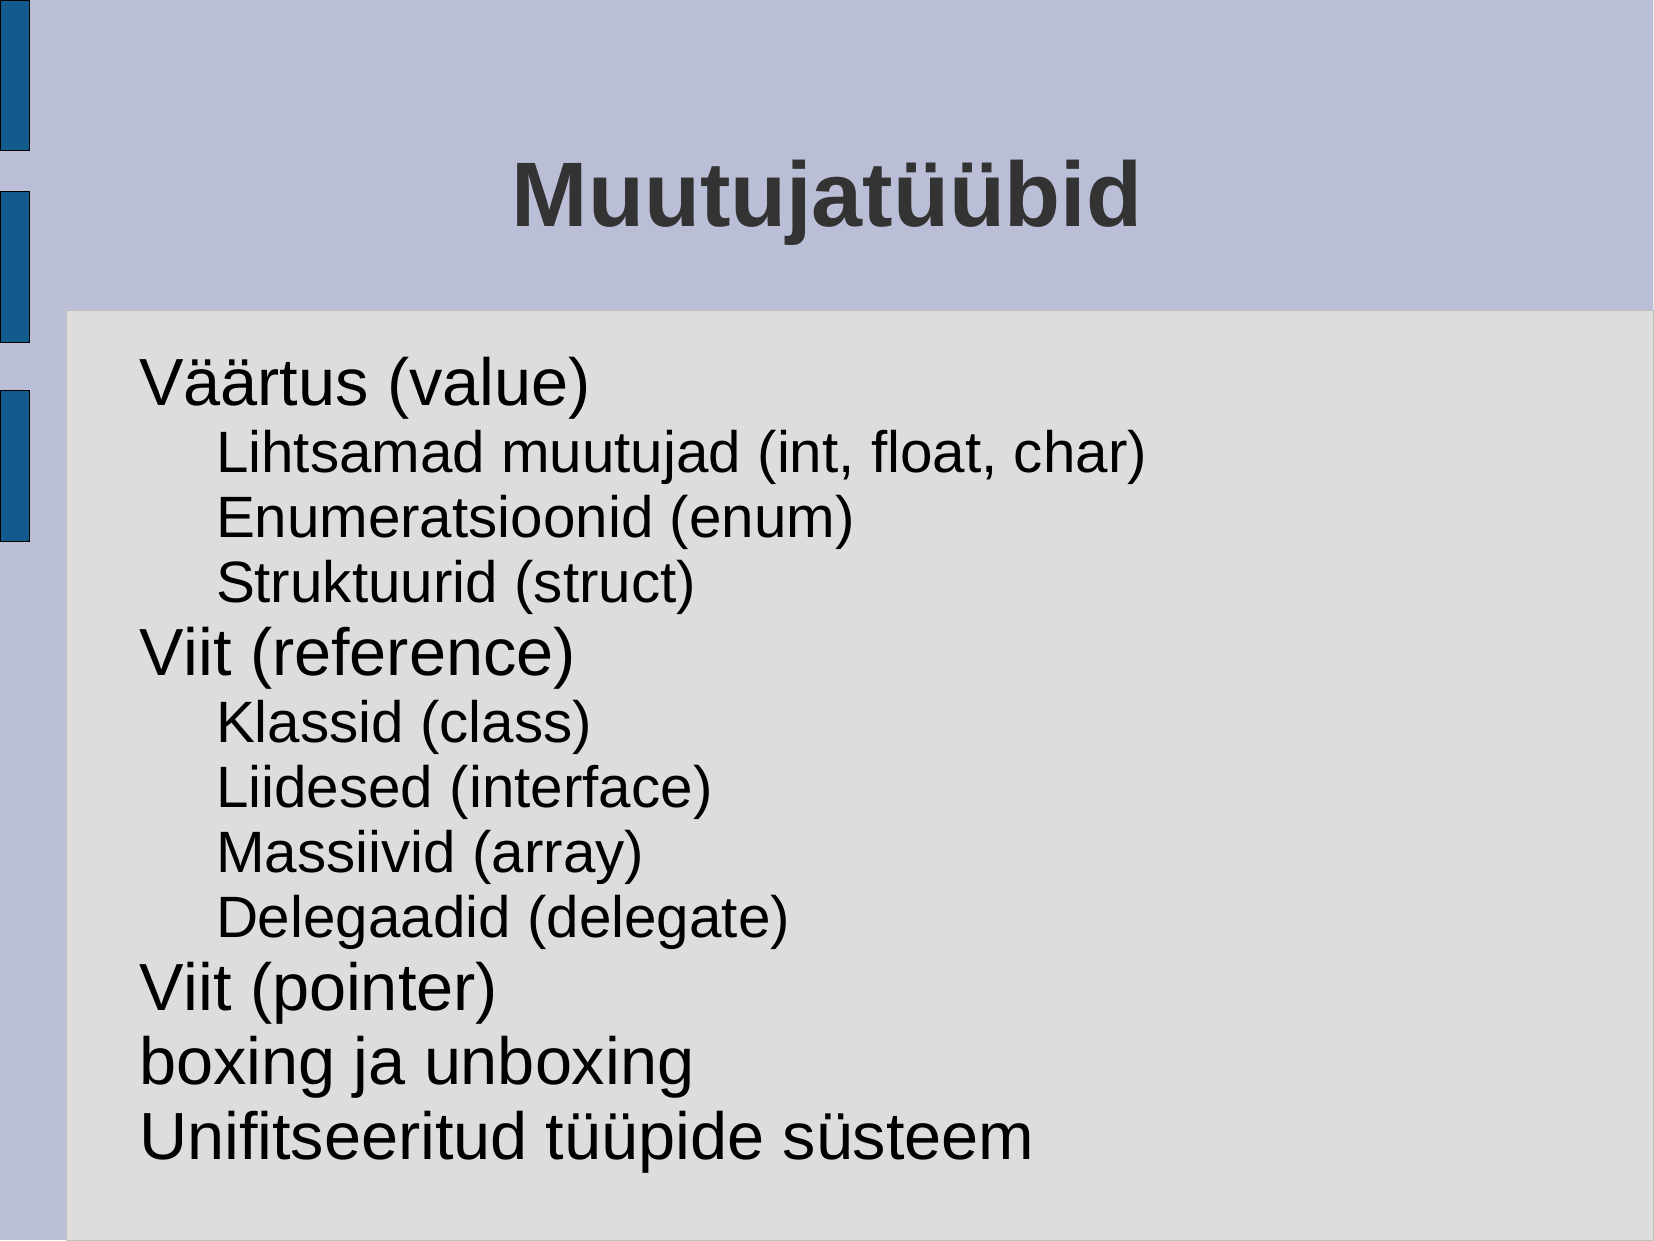

# Muutujatüübid
Väärtus (value)
Lihtsamad muutujad (int, float, char)
Enumeratsioonid (enum)
Struktuurid (struct)
Viit (reference)
Klassid (class)
Liidesed (interface)
Massiivid (array)
Delegaadid (delegate)
Viit (pointer)
boxing ja unboxing
Unifitseeritud tüüpide süsteem